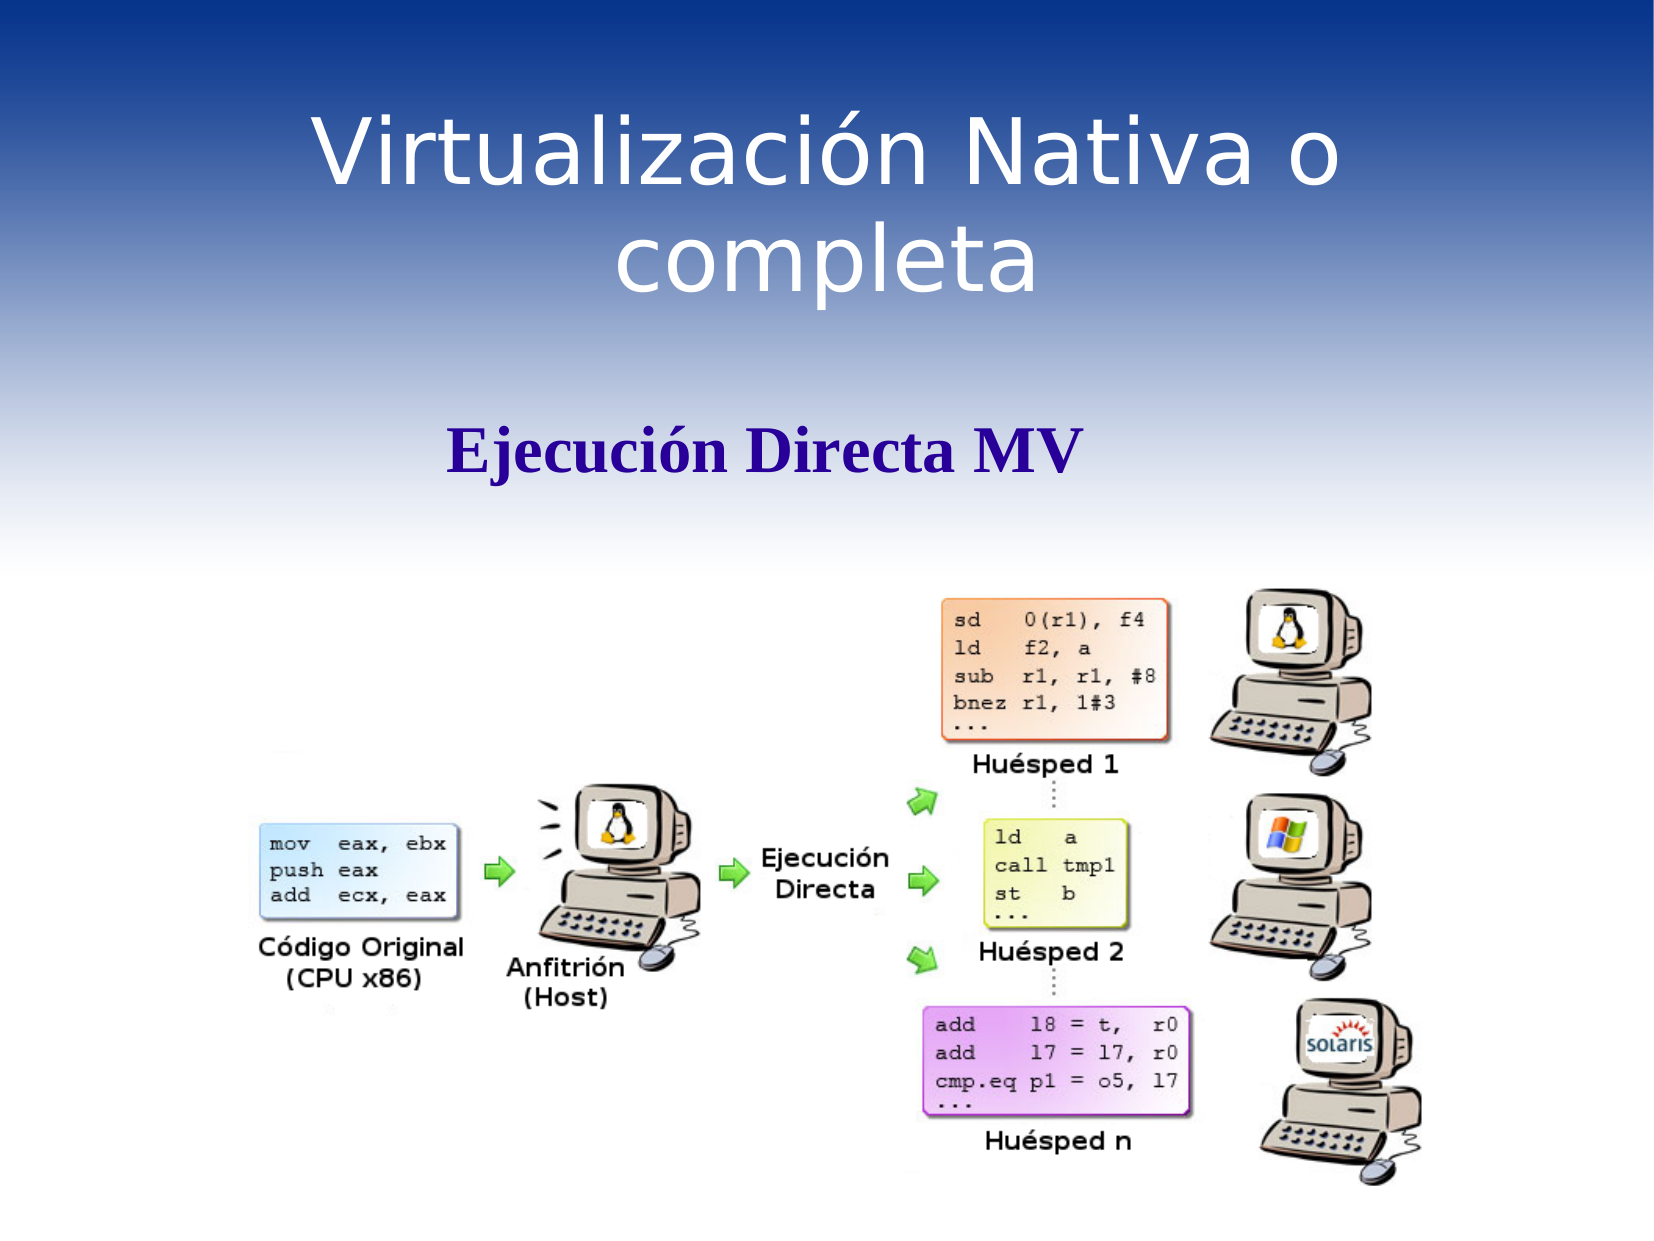

# Virtualización Nativa o completa
 Ejecución Directa MV